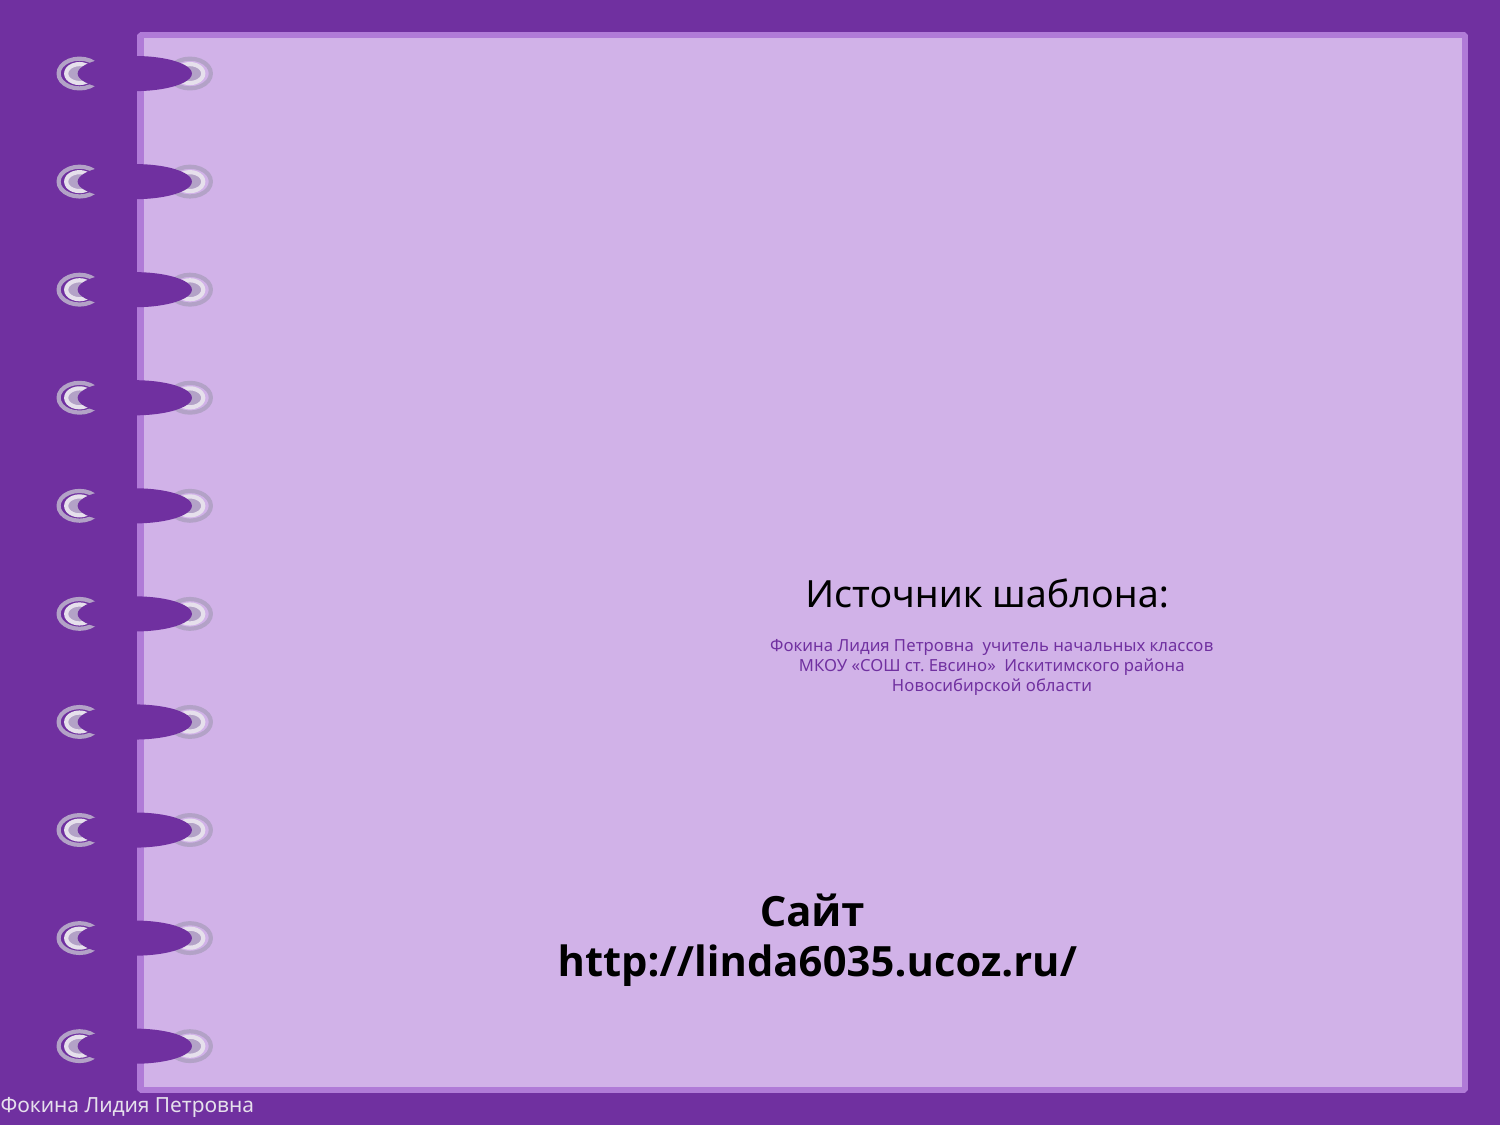

Источник шаблона:
Фокина Лидия Петровна учитель начальных классов
МКОУ «СОШ ст. Евсино» Искитимского района
Новосибирской области
Сайт http://linda6035.ucoz.ru/